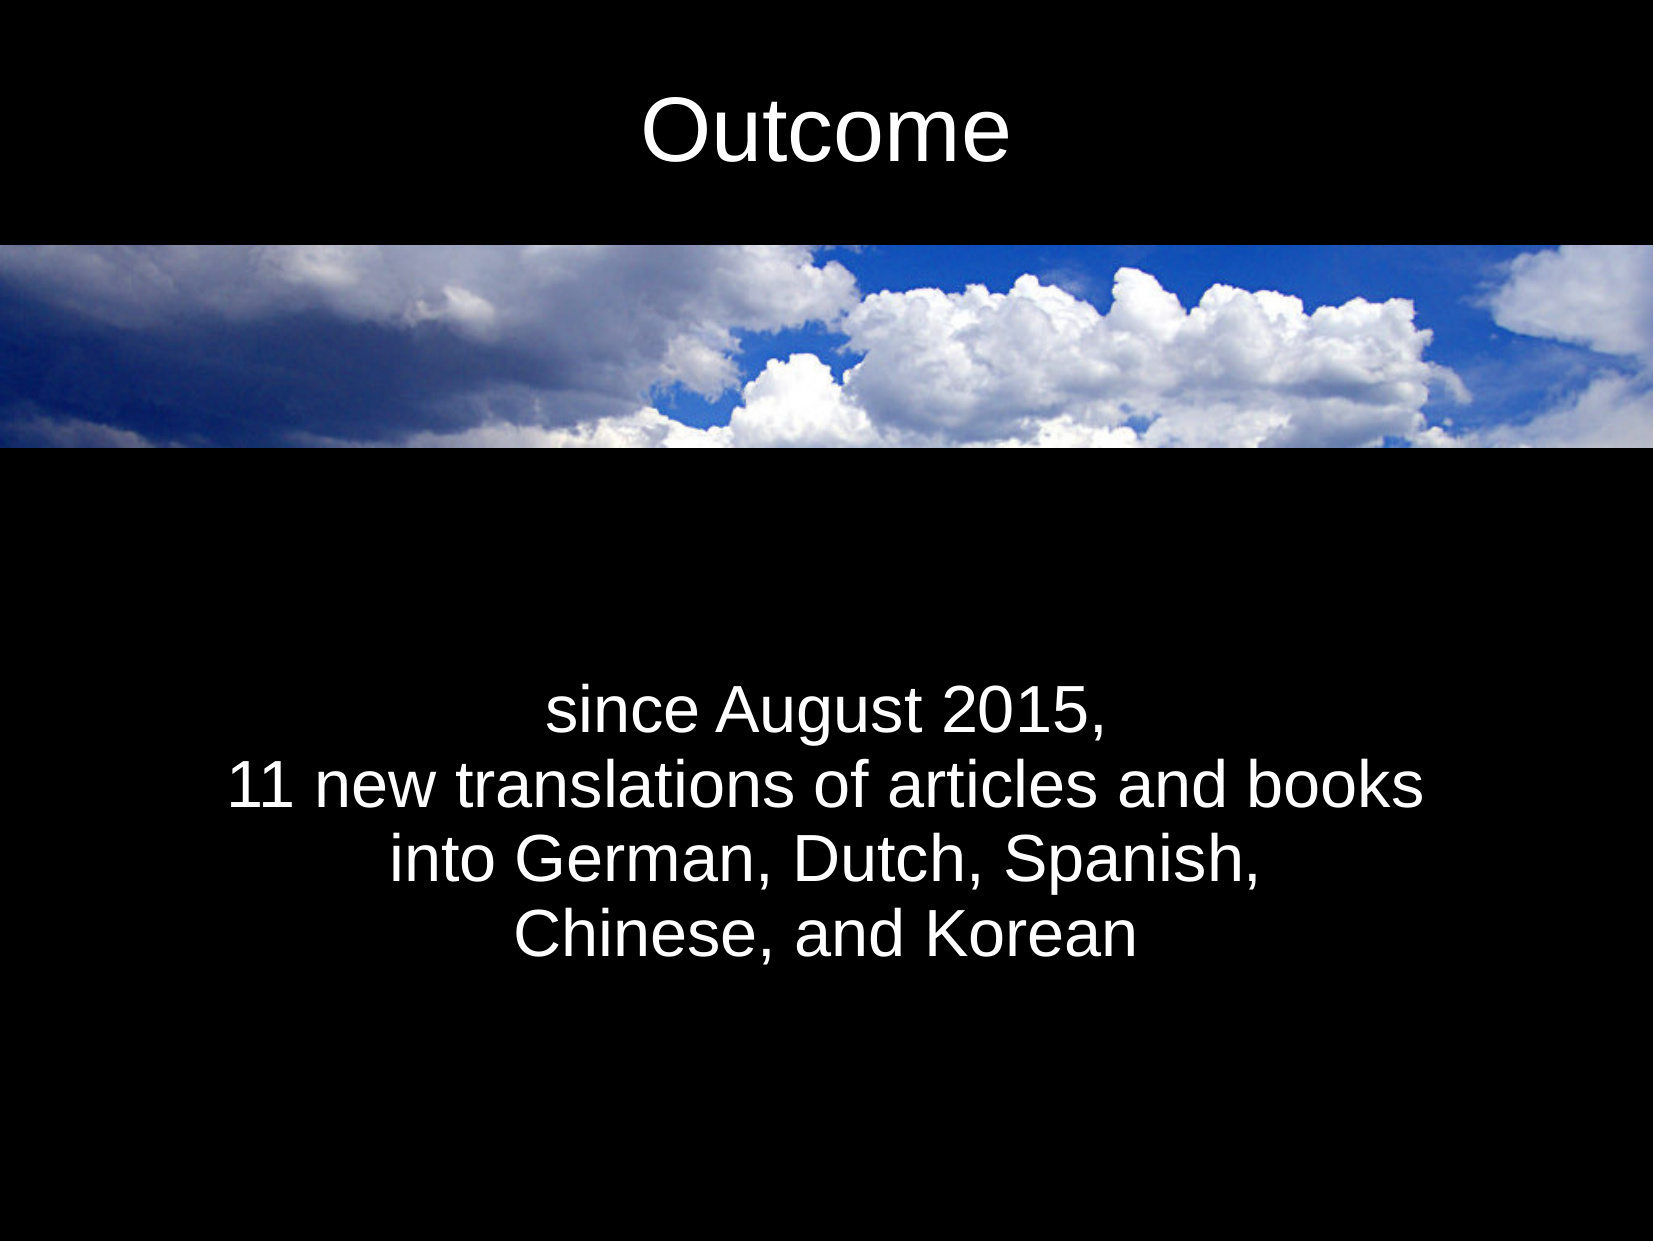

# Outcome
since August 2015,
11 new translations of articles and books
into German, Dutch, Spanish,
Chinese, and Korean